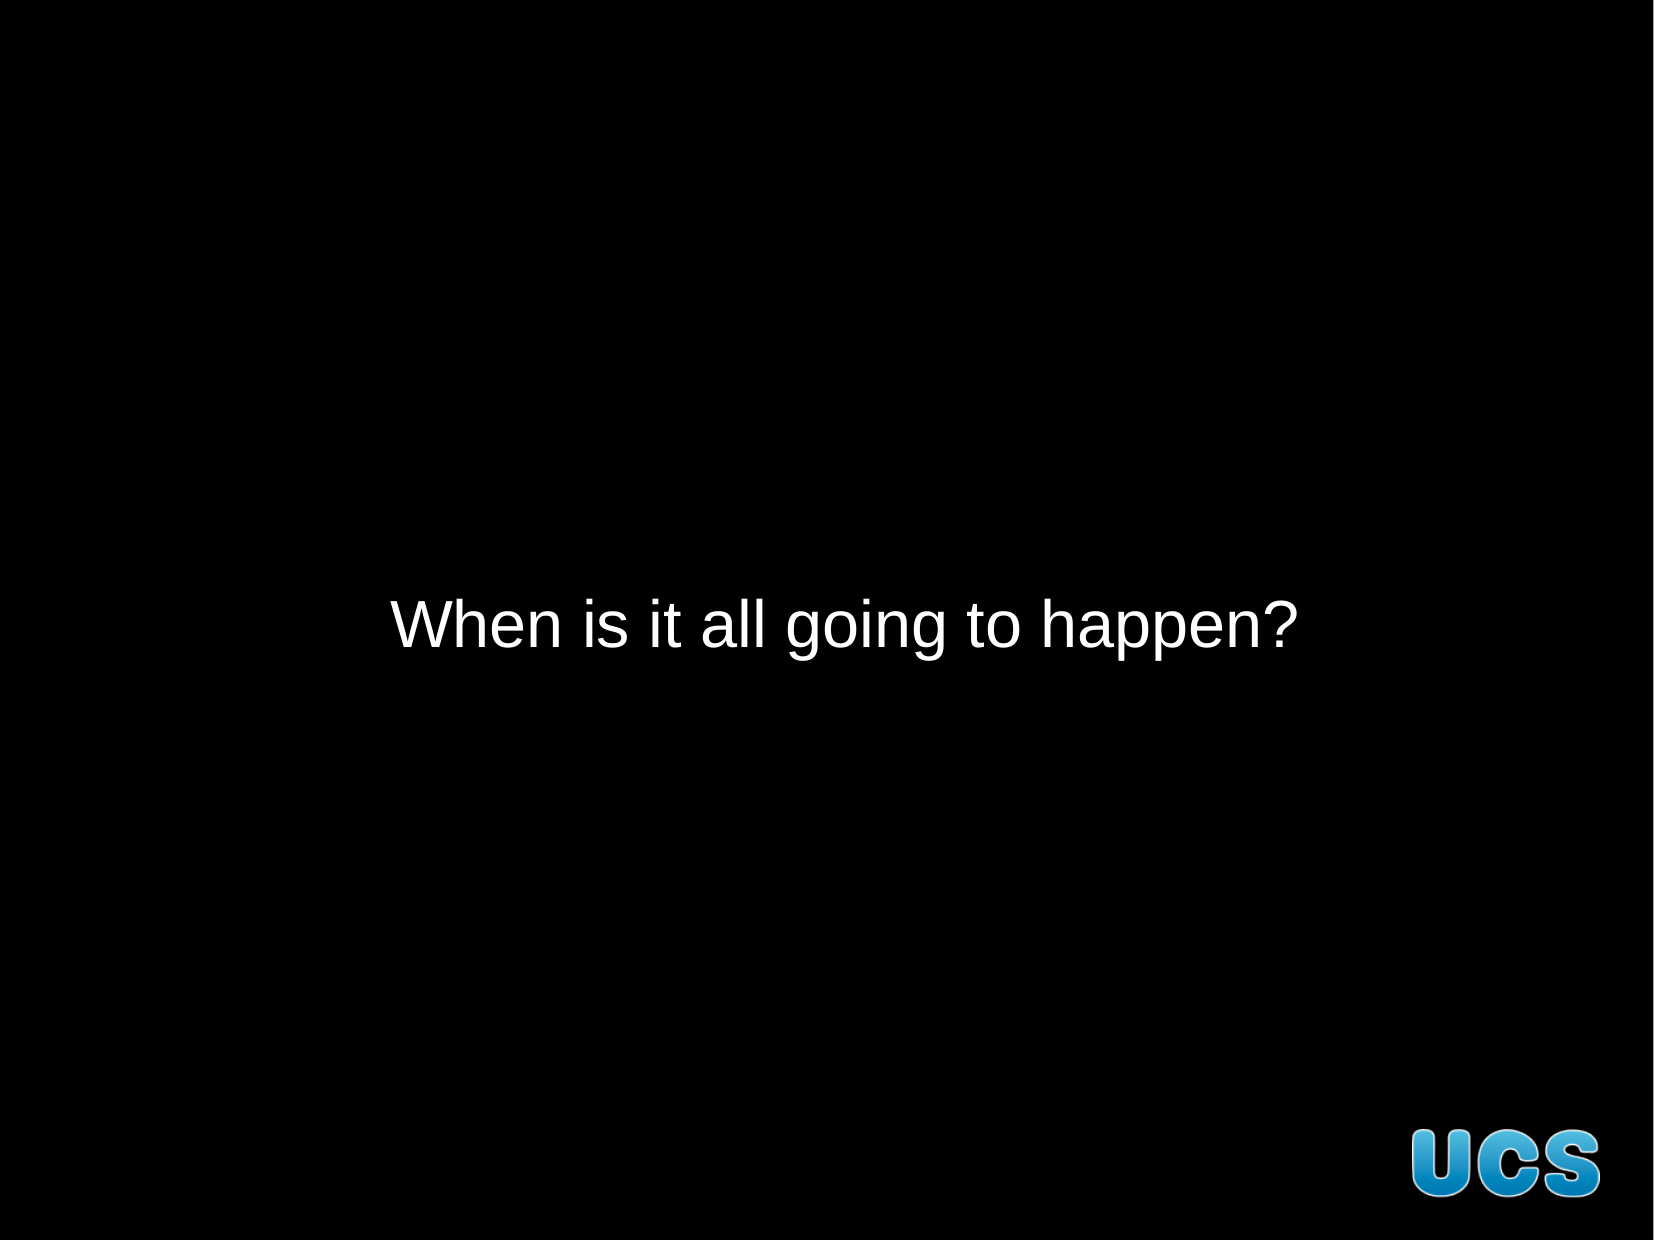

# When is it all going to happen?